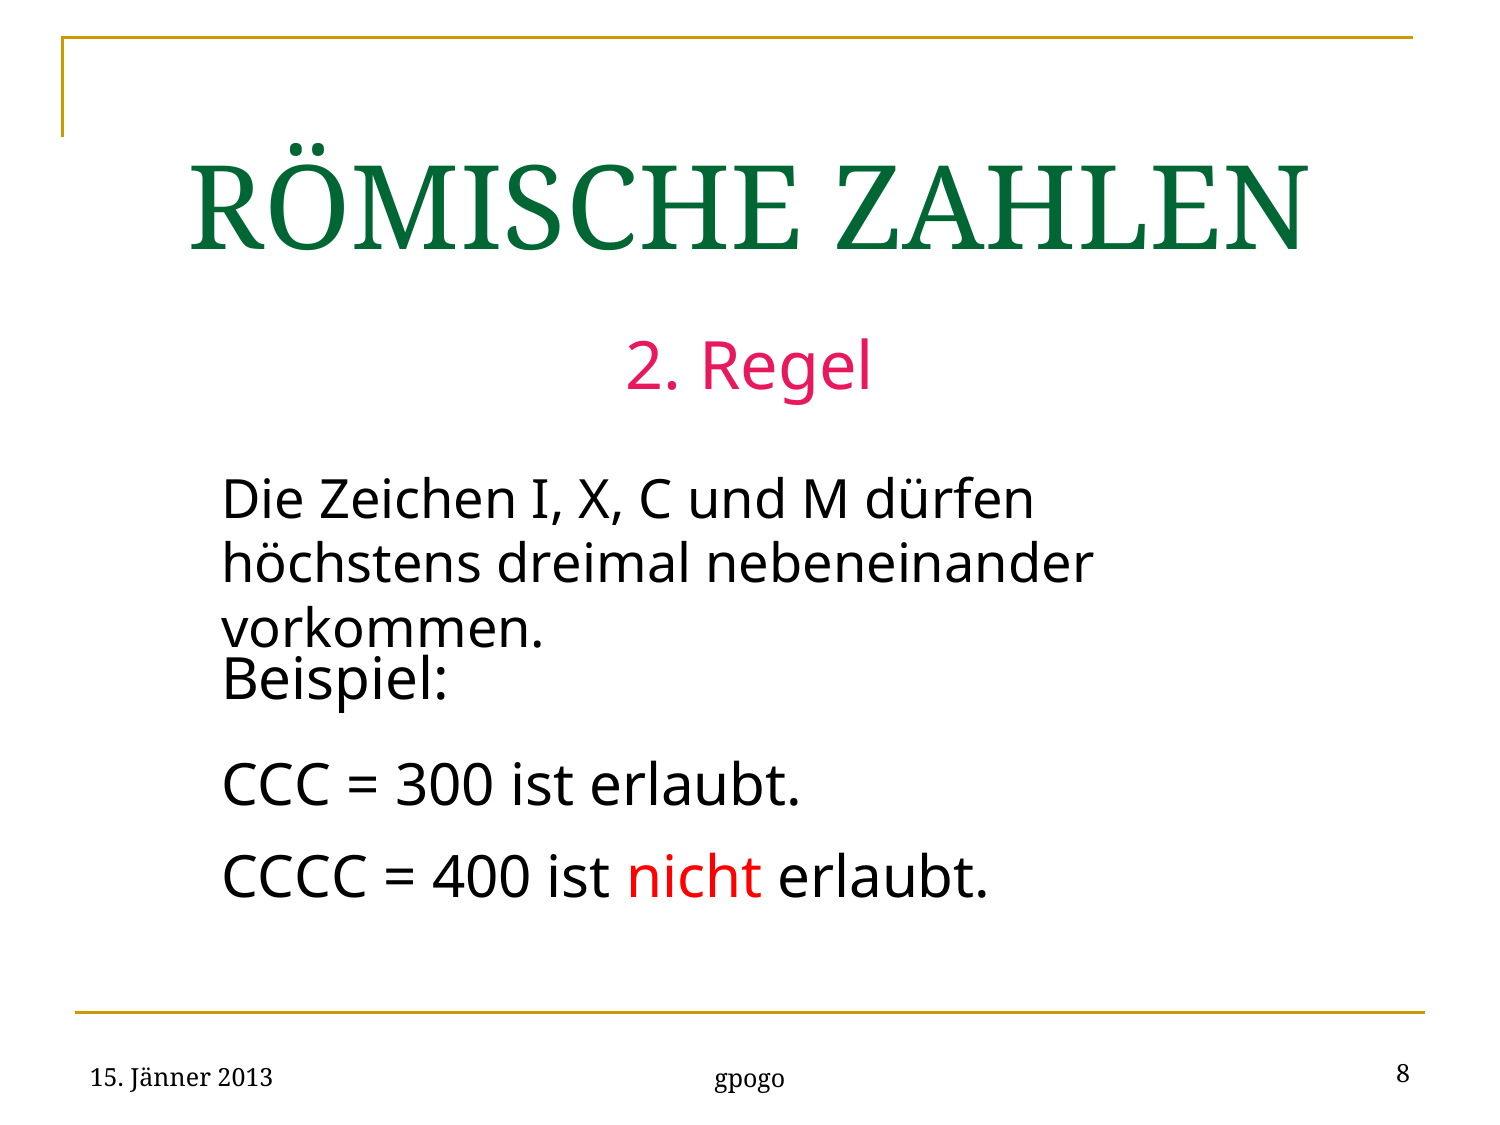

# RÖMISCHE ZAHLEN
2. Regel
Die Zeichen I, X, C und M dürfen höchstens dreimal nebeneinander vorkommen.
Beispiel:
CCC = 300 ist erlaubt.
CCCC = 400 ist nicht erlaubt.
15. Jänner 2013
gpogo